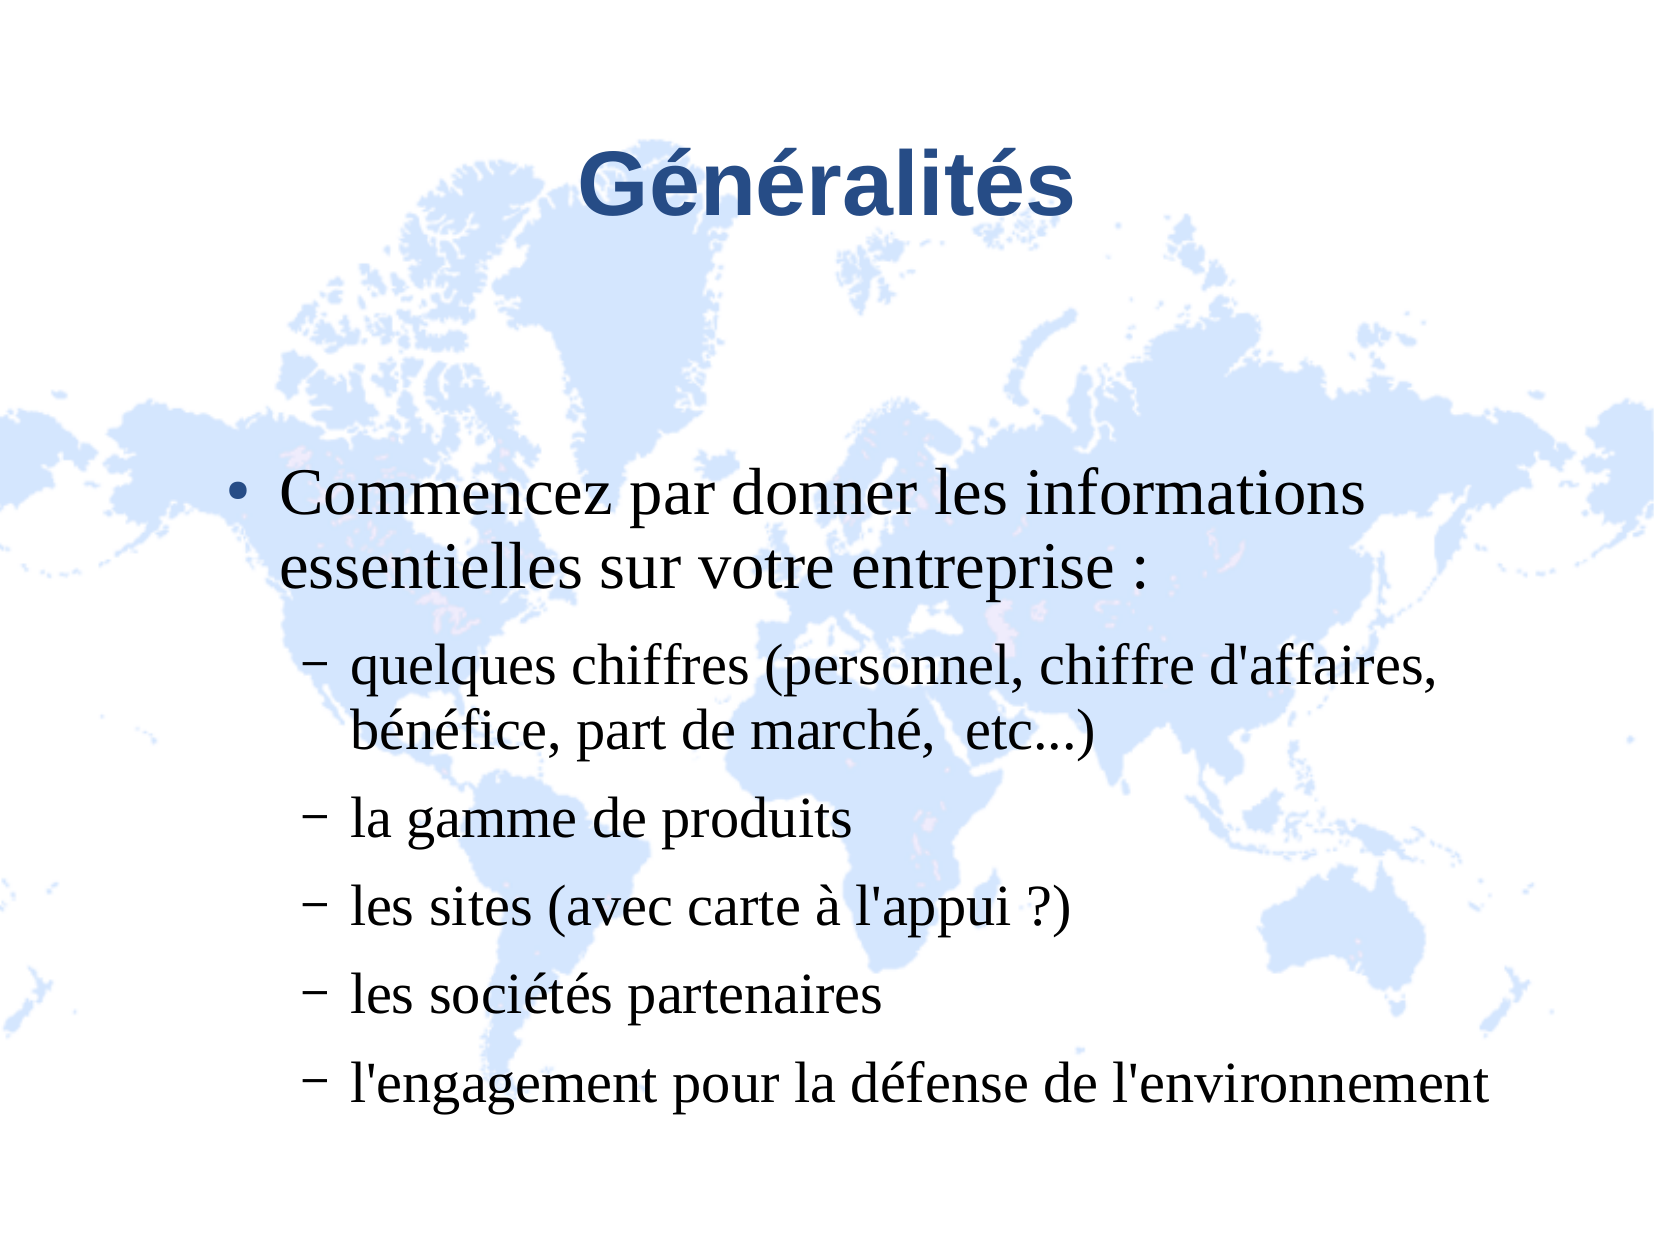

# Généralités
Commencez par donner les informations essentielles sur votre entreprise :
quelques chiffres (personnel, chiffre d'affaires, bénéfice, part de marché, etc...)
la gamme de produits
les sites (avec carte à l'appui ?)
les sociétés partenaires
l'engagement pour la défense de l'environnement